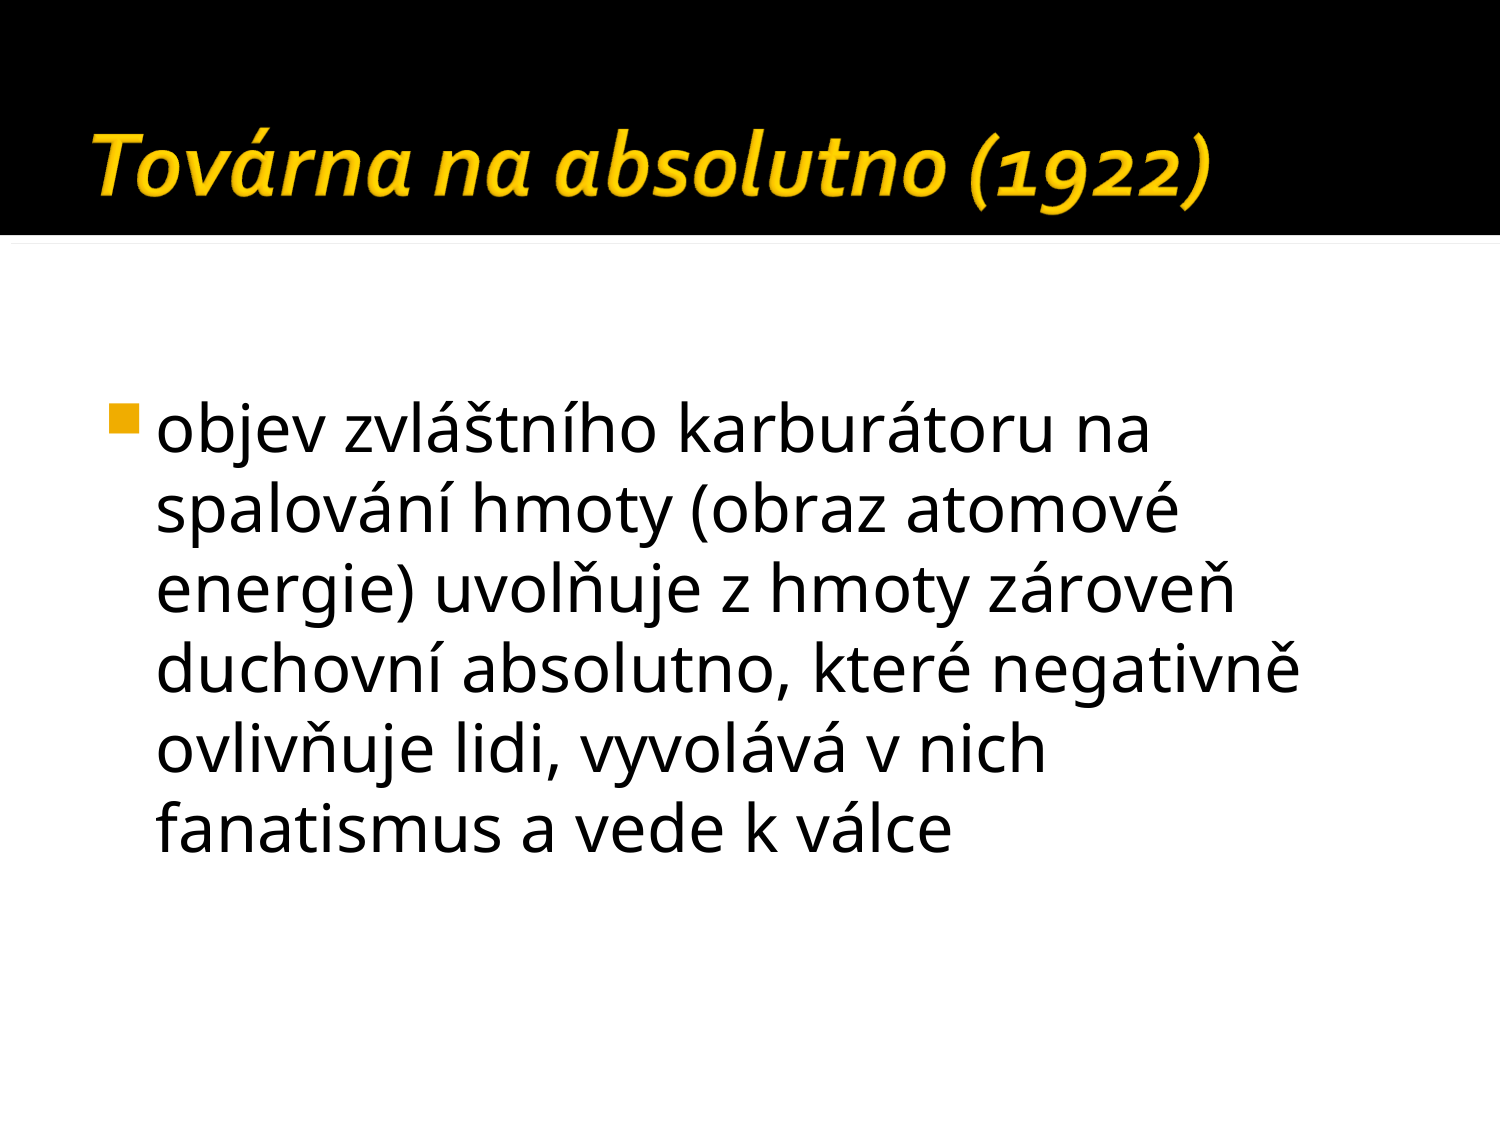

# objev zvláštního karburátoru na spalování hmoty (obraz atomové energie) uvolňuje z hmoty zároveň duchovní absolutno, které negativně ovlivňuje lidi, vyvolává v nich fanatismus a vede k válce